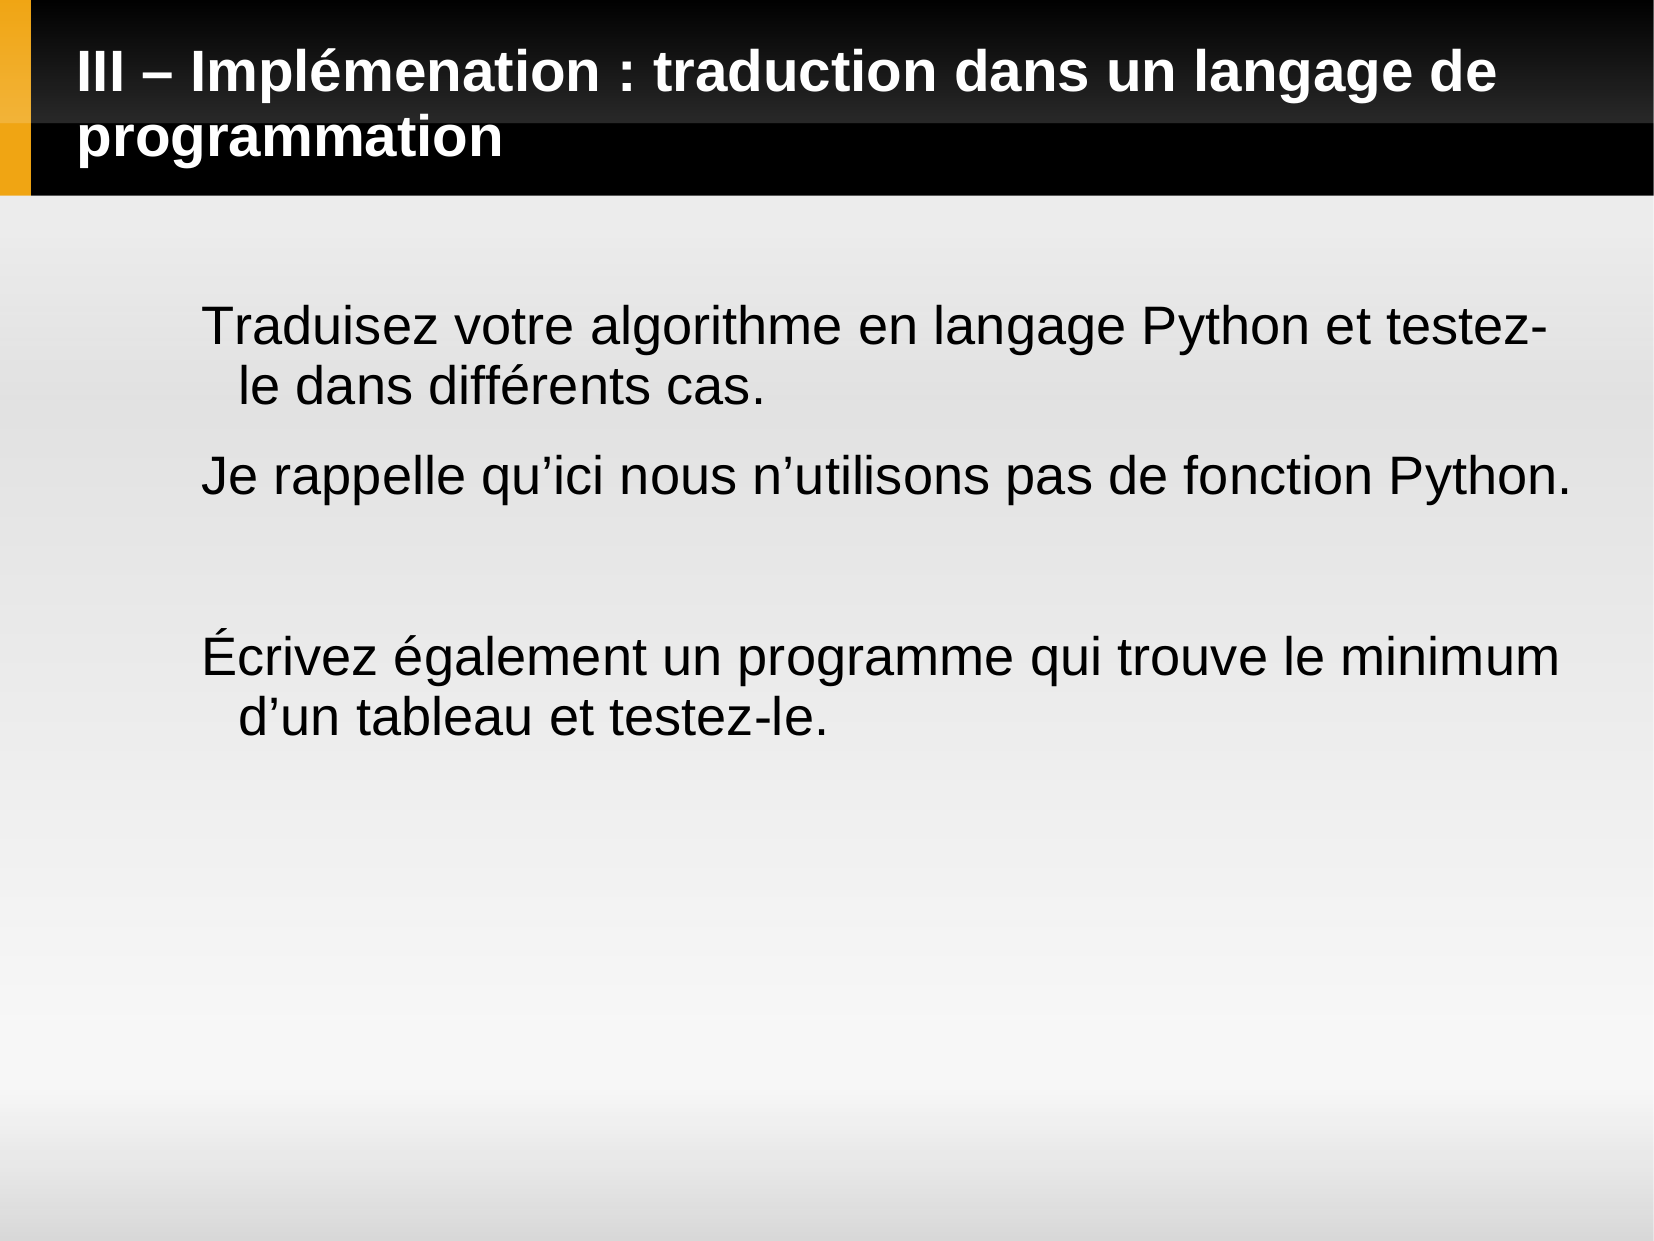

III – Implémenation : traduction dans un langage de programmation
# Traduisez votre algorithme en langage Python et testez-le dans différents cas.
Je rappelle qu’ici nous n’utilisons pas de fonction Python.
Écrivez également un programme qui trouve le minimum d’un tableau et testez-le.